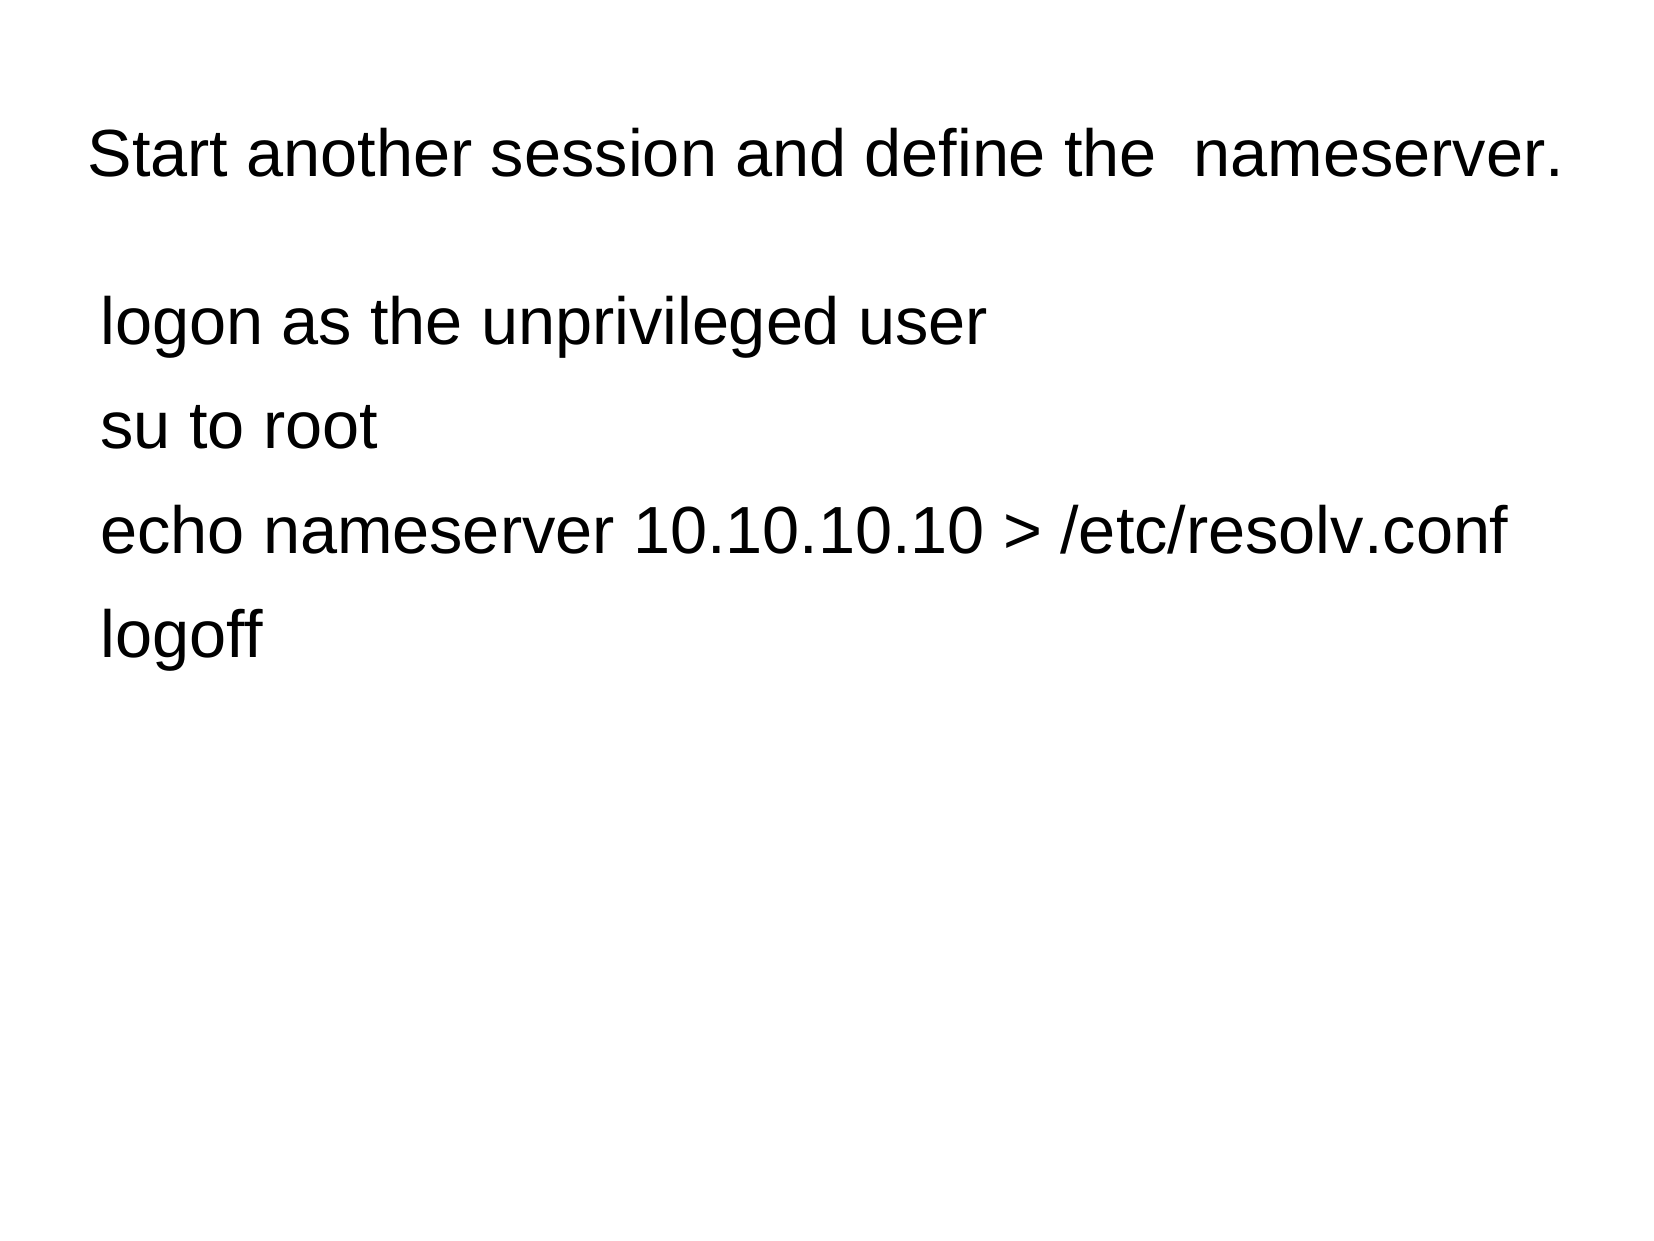

# Start another session and define the nameserver.
logon as the unprivileged user
su to root
echo nameserver 10.10.10.10 > /etc/resolv.conf
logoff